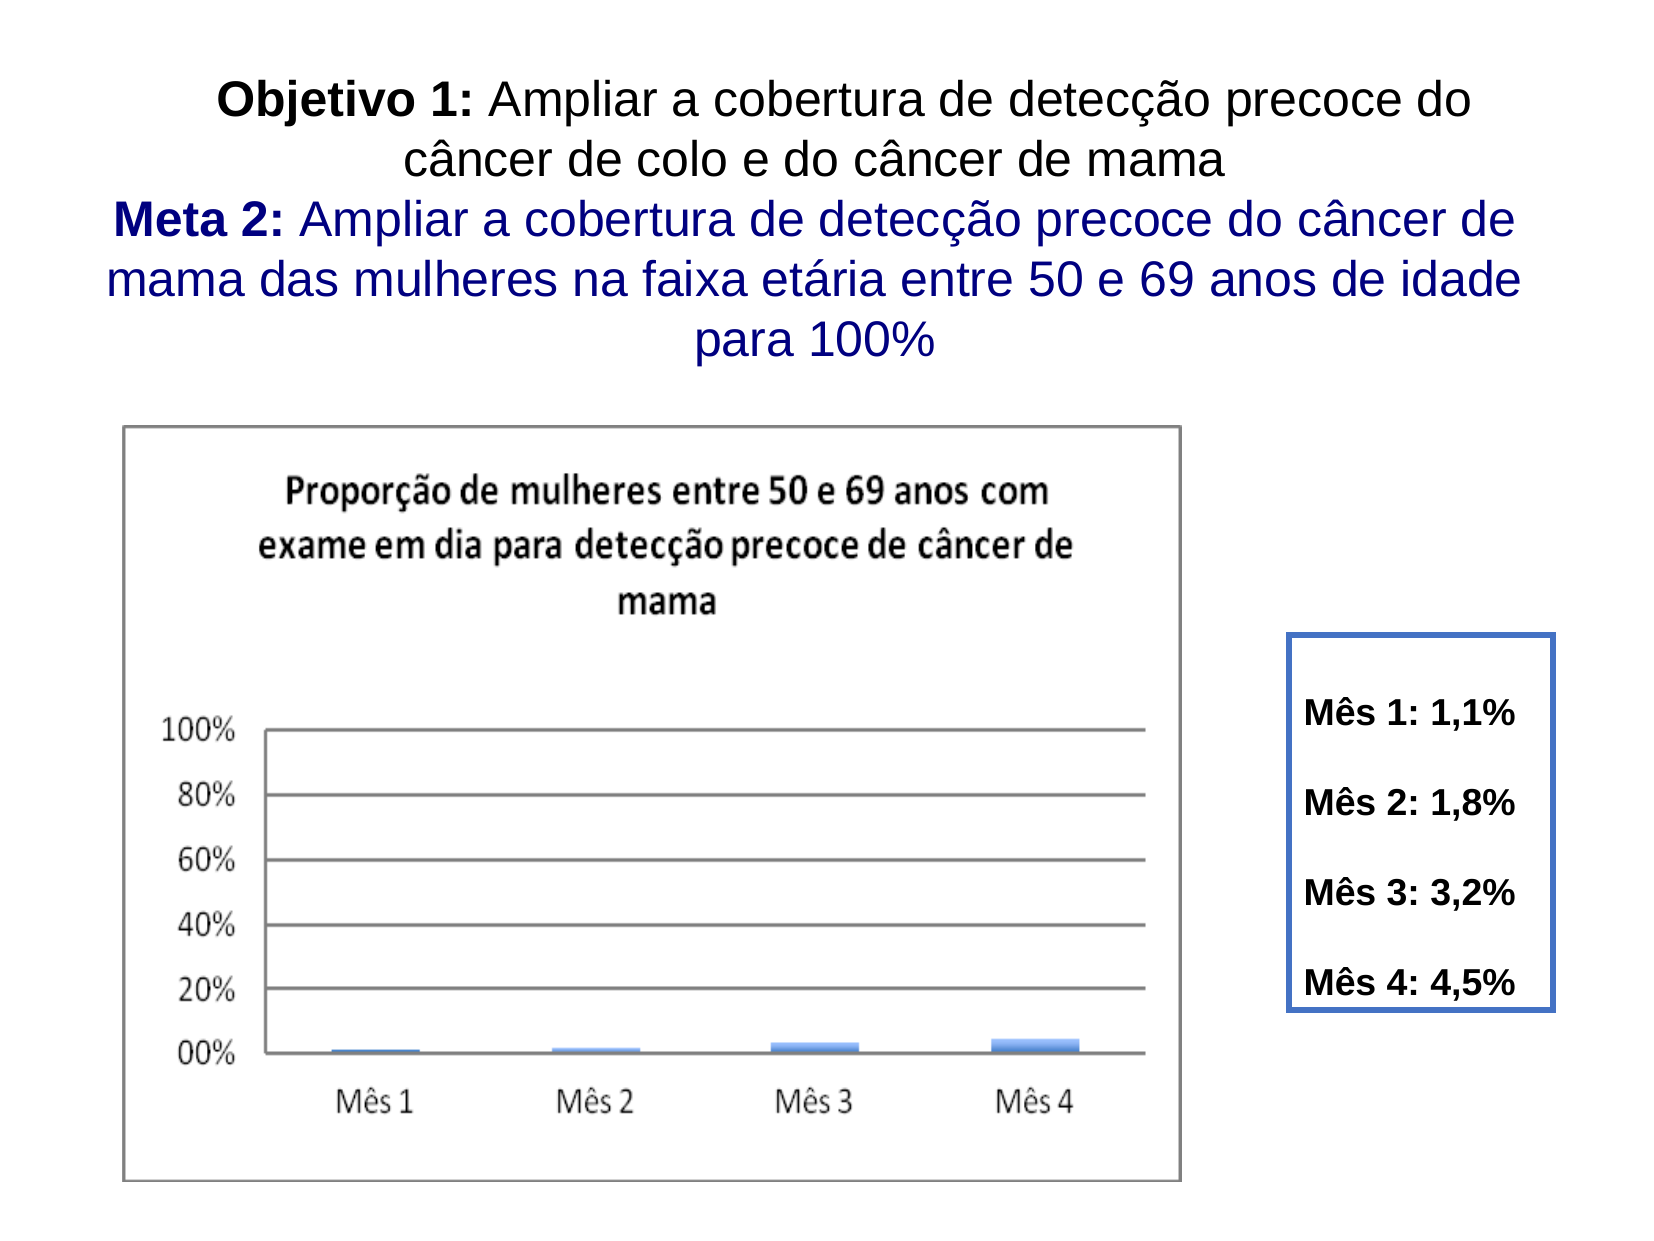

# Objetivo 1: Ampliar a cobertura de detecção precoce do câncer de colo e do câncer de mama Meta 2: Ampliar a cobertura de detecção precoce do câncer de mama das mulheres na faixa etária entre 50 e 69 anos de idade para 100%
Mês 1: 1,1%
Mês 2: 1,8%
Mês 3: 3,2%
Mês 4: 4,5%